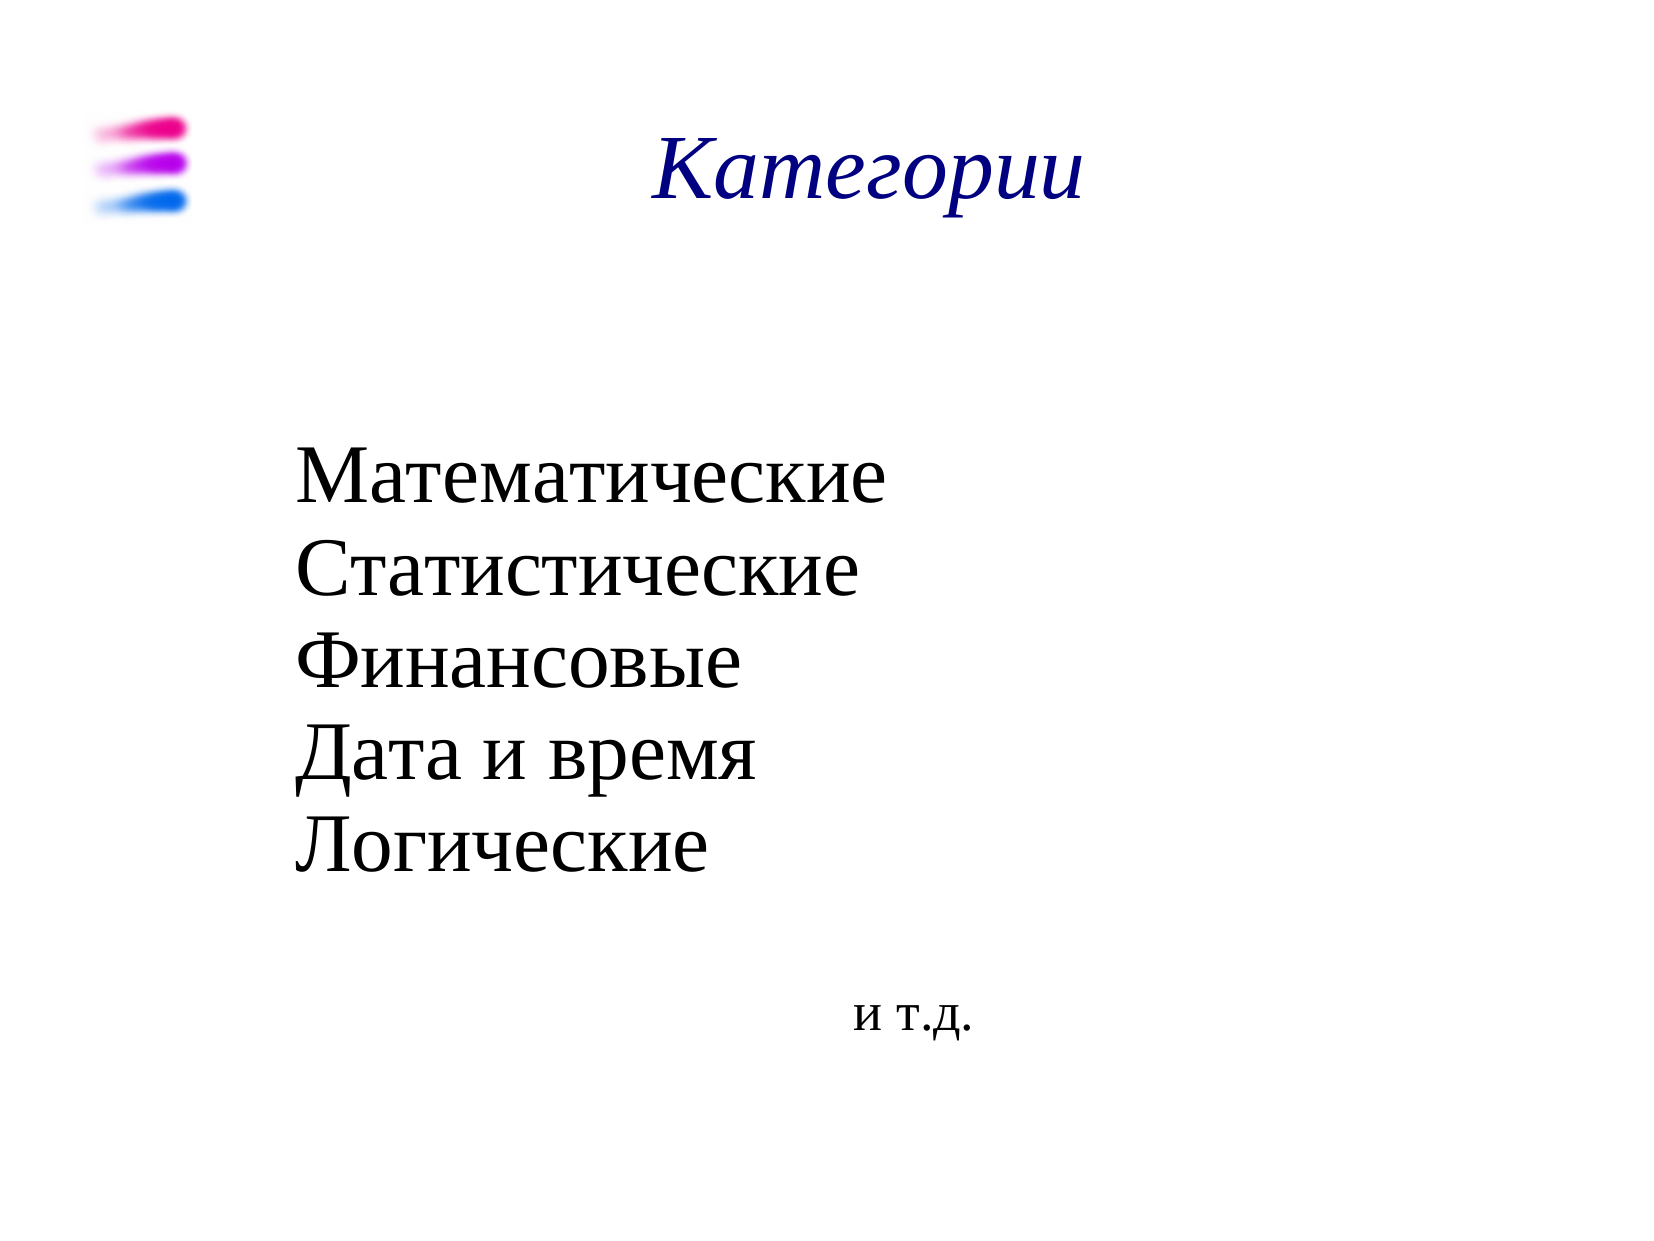

# Категории
Математические
Статистические
Финансовые
Дата и время
Логические
и т.д.